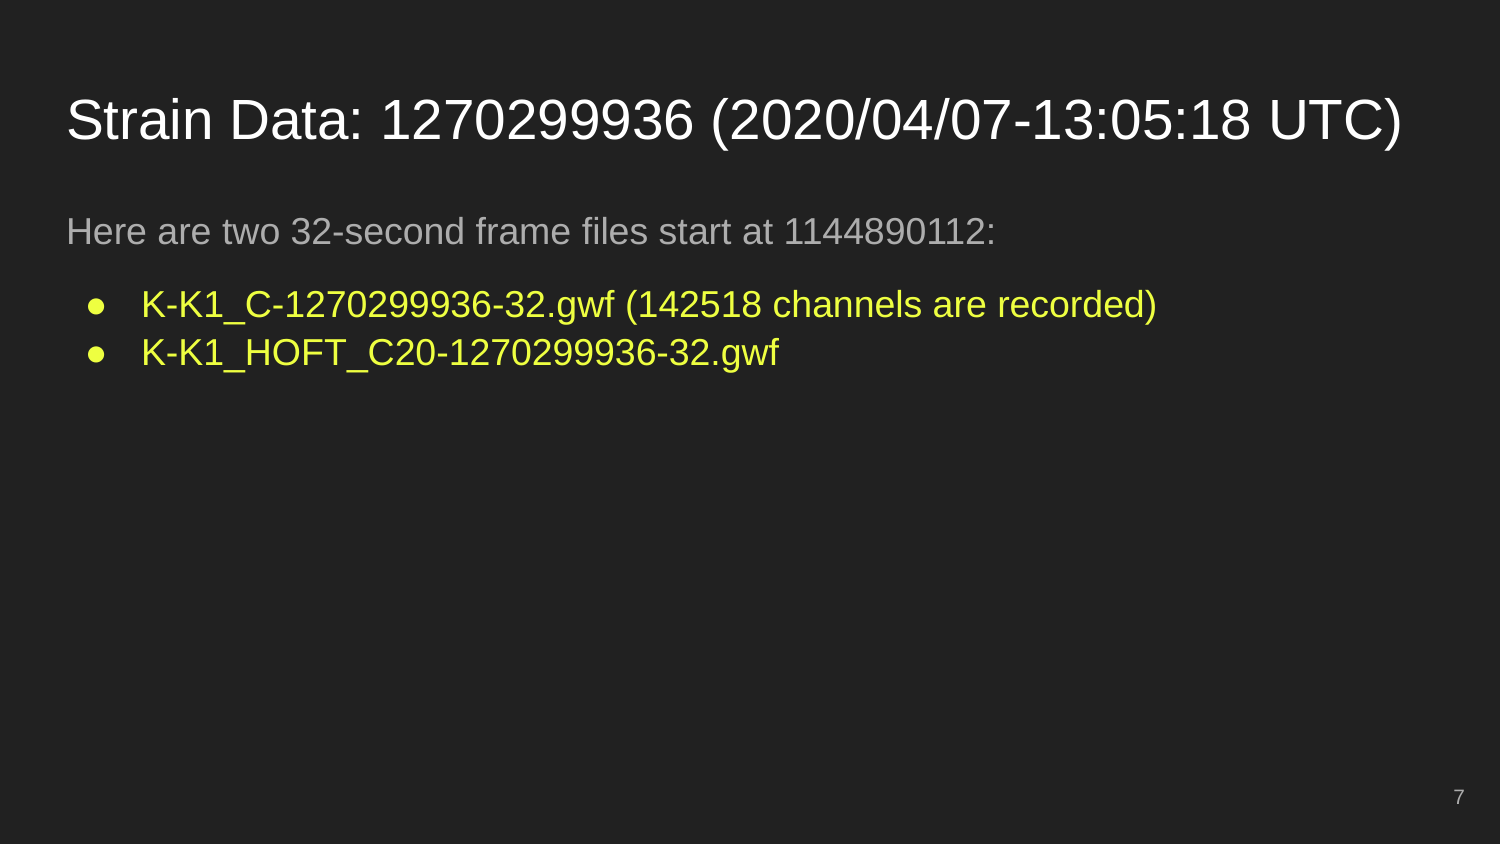

# Strain Data: 1270299936 (2020/04/07-13:05:18 UTC)
Here are two 32-second frame files start at 1144890112:
K-K1_C-1270299936-32.gwf (142518 channels are recorded)
K-K1_HOFT_C20-1270299936-32.gwf